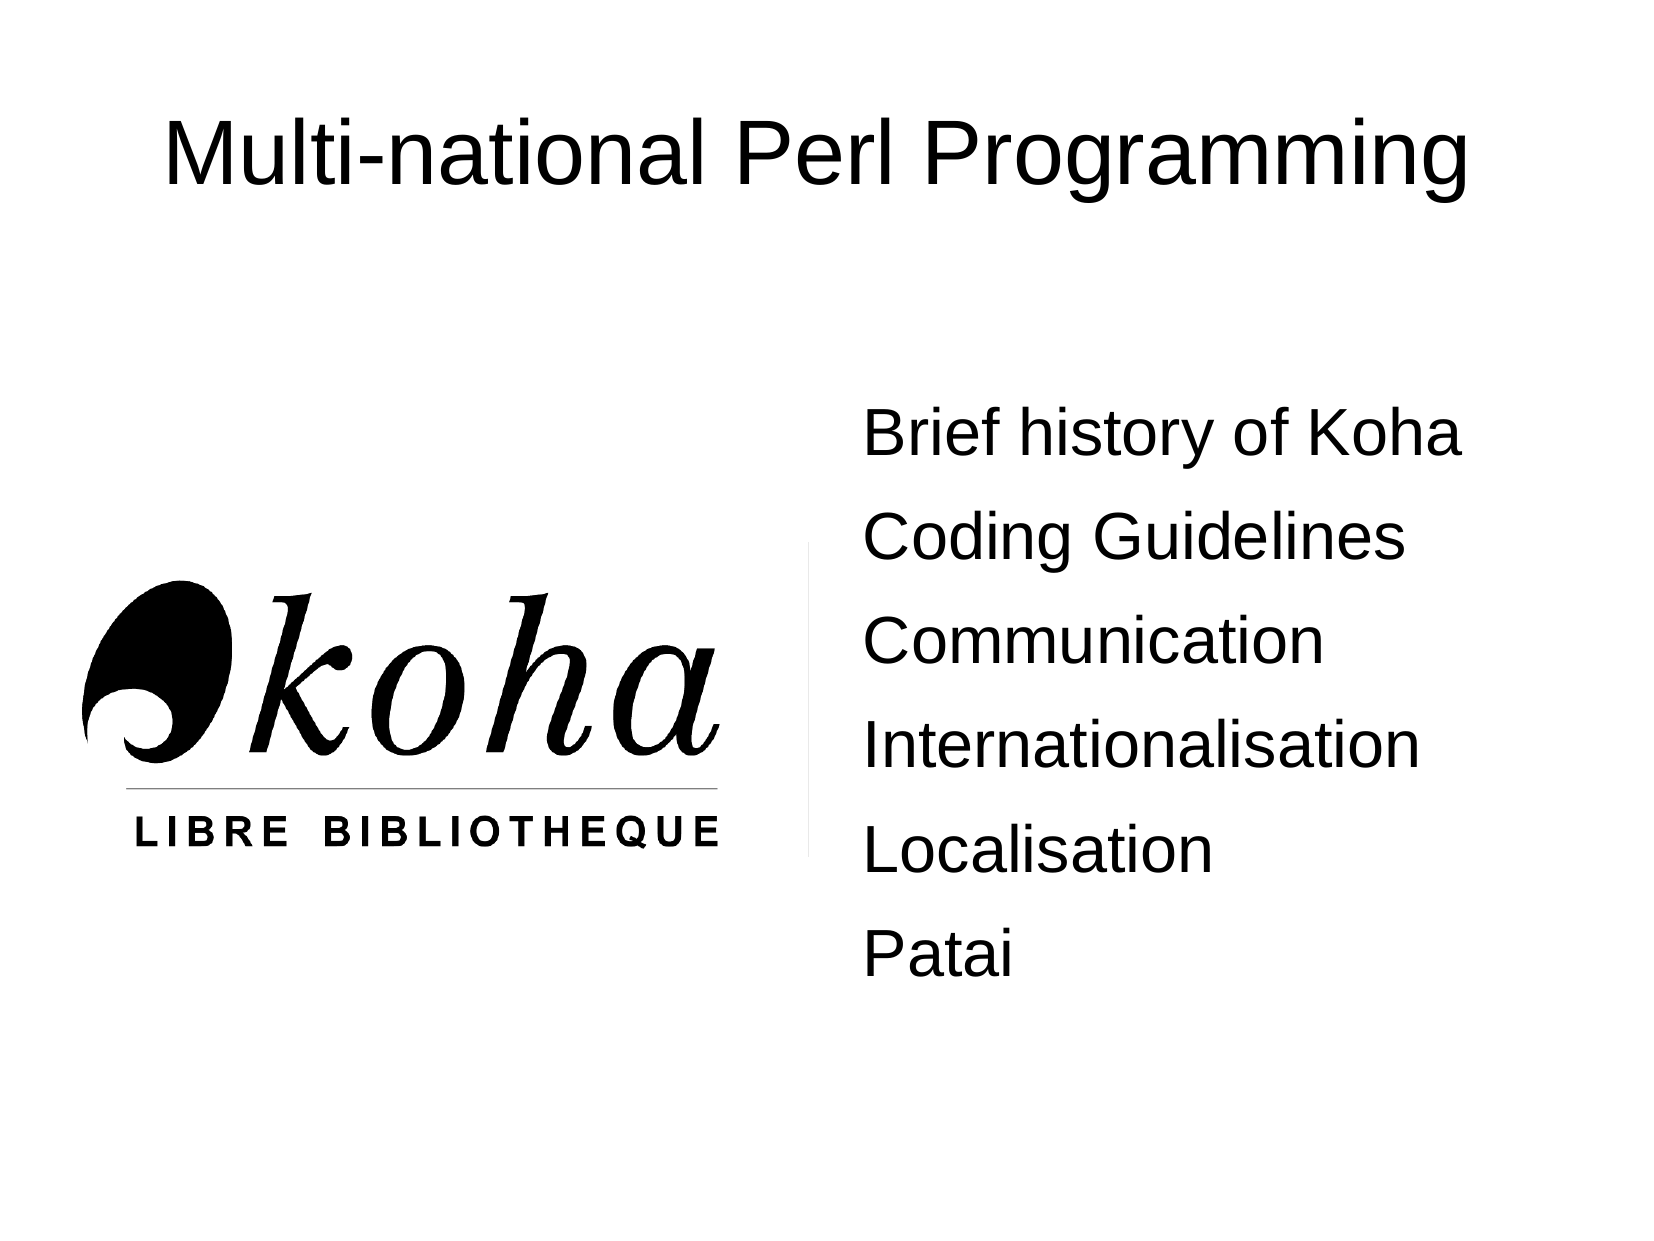

# Multi-national Perl Programming
Brief history of Koha
Coding Guidelines
Communication
Internationalisation
Localisation
Patai